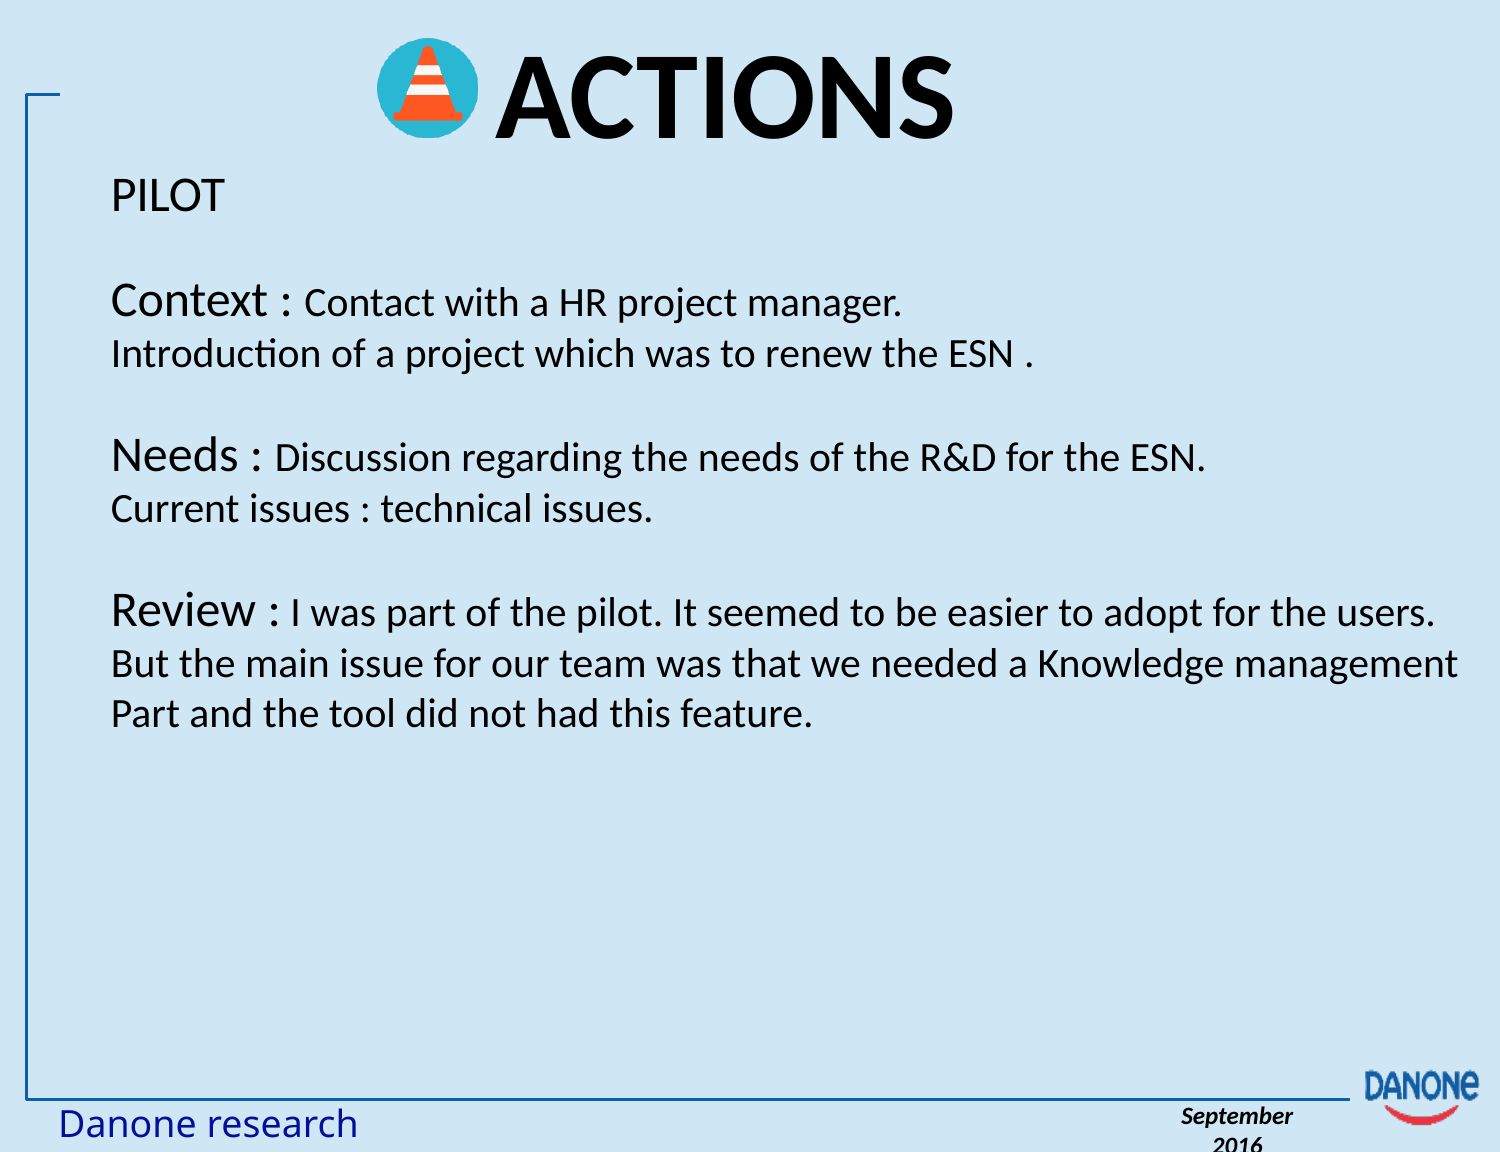

ACTIONS
PILOT
Context : Contact with a HR project manager.
Introduction of a project which was to renew the ESN .
Needs : Discussion regarding the needs of the R&D for the ESN.
Current issues : technical issues.
Review : I was part of the pilot. It seemed to be easier to adopt for the users.
But the main issue for our team was that we needed a Knowledge management
Part and the tool did not had this feature.
Danone research
September 2016